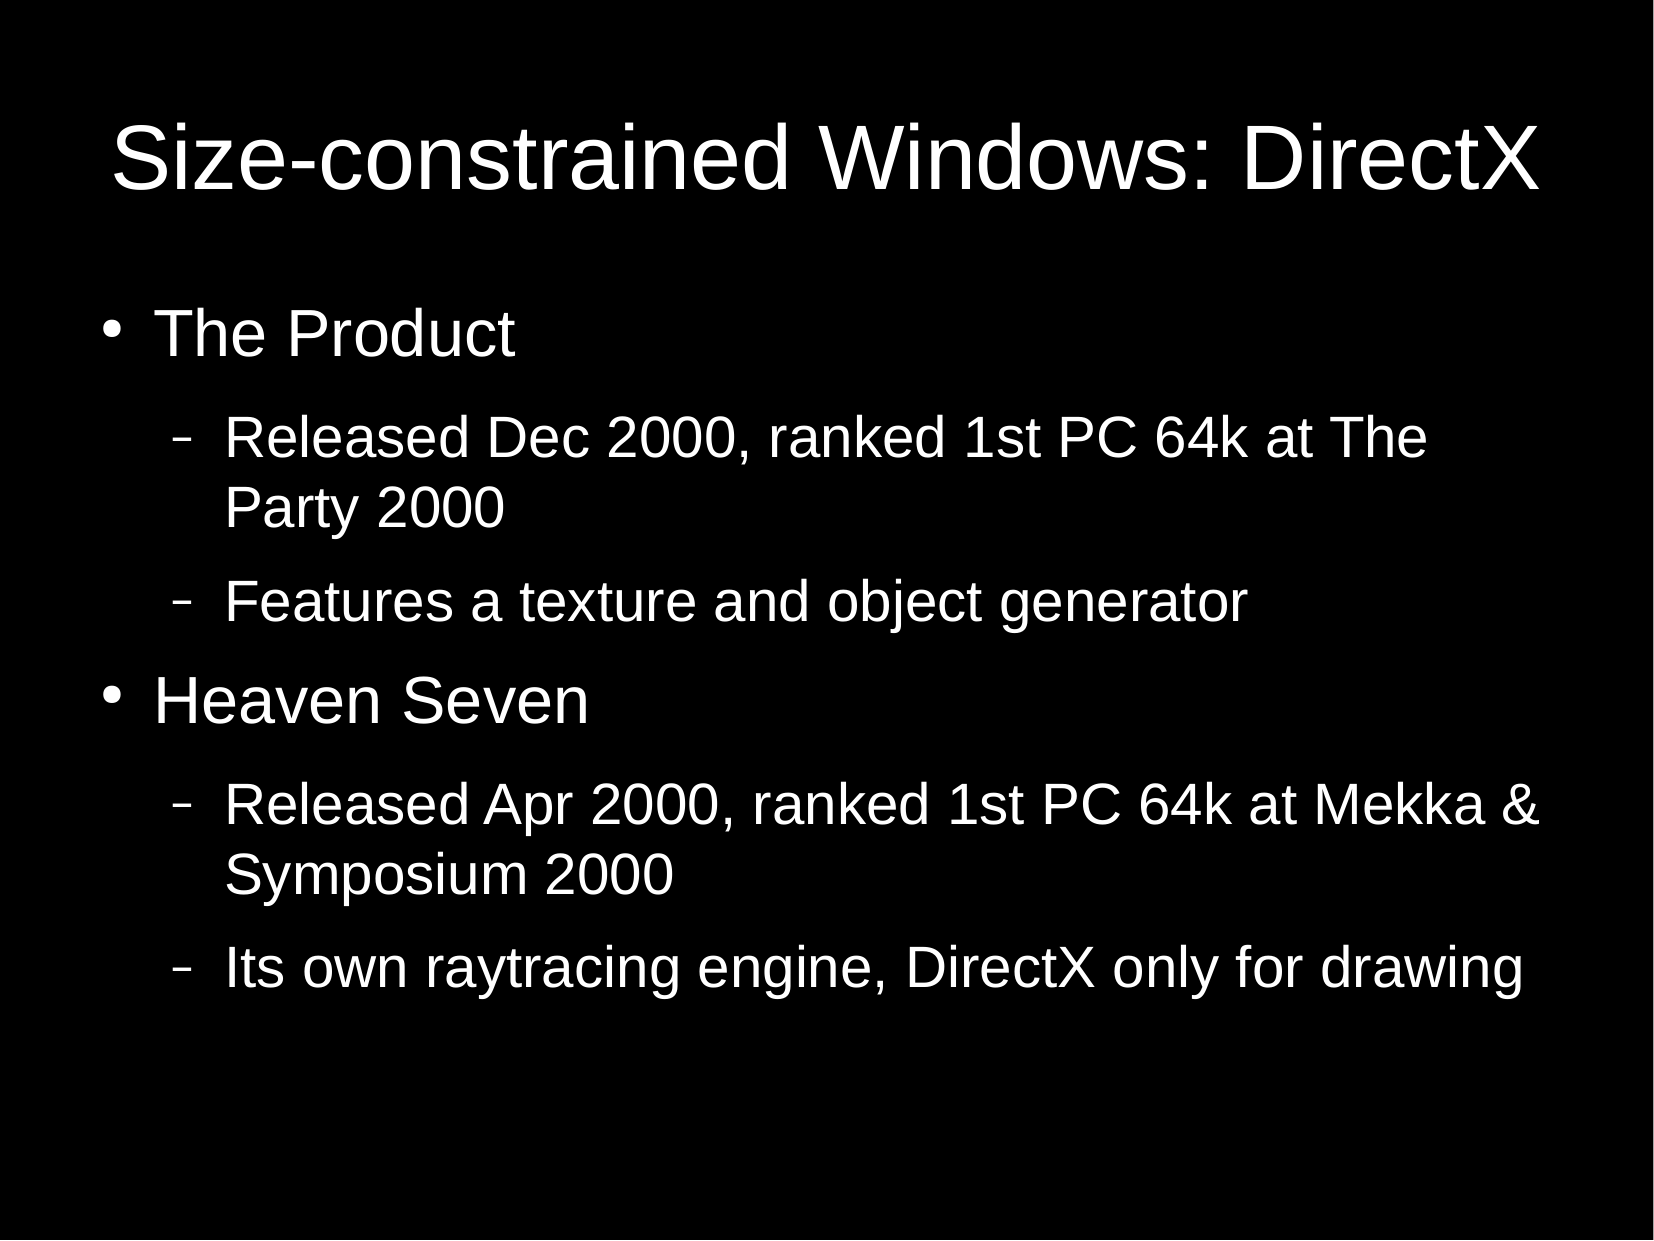

# Size-constrained Windows: DirectX
The Product
Released Dec 2000, ranked 1st PC 64k at The Party 2000
Features a texture and object generator
Heaven Seven
Released Apr 2000, ranked 1st PC 64k at Mekka & Symposium 2000
Its own raytracing engine, DirectX only for drawing